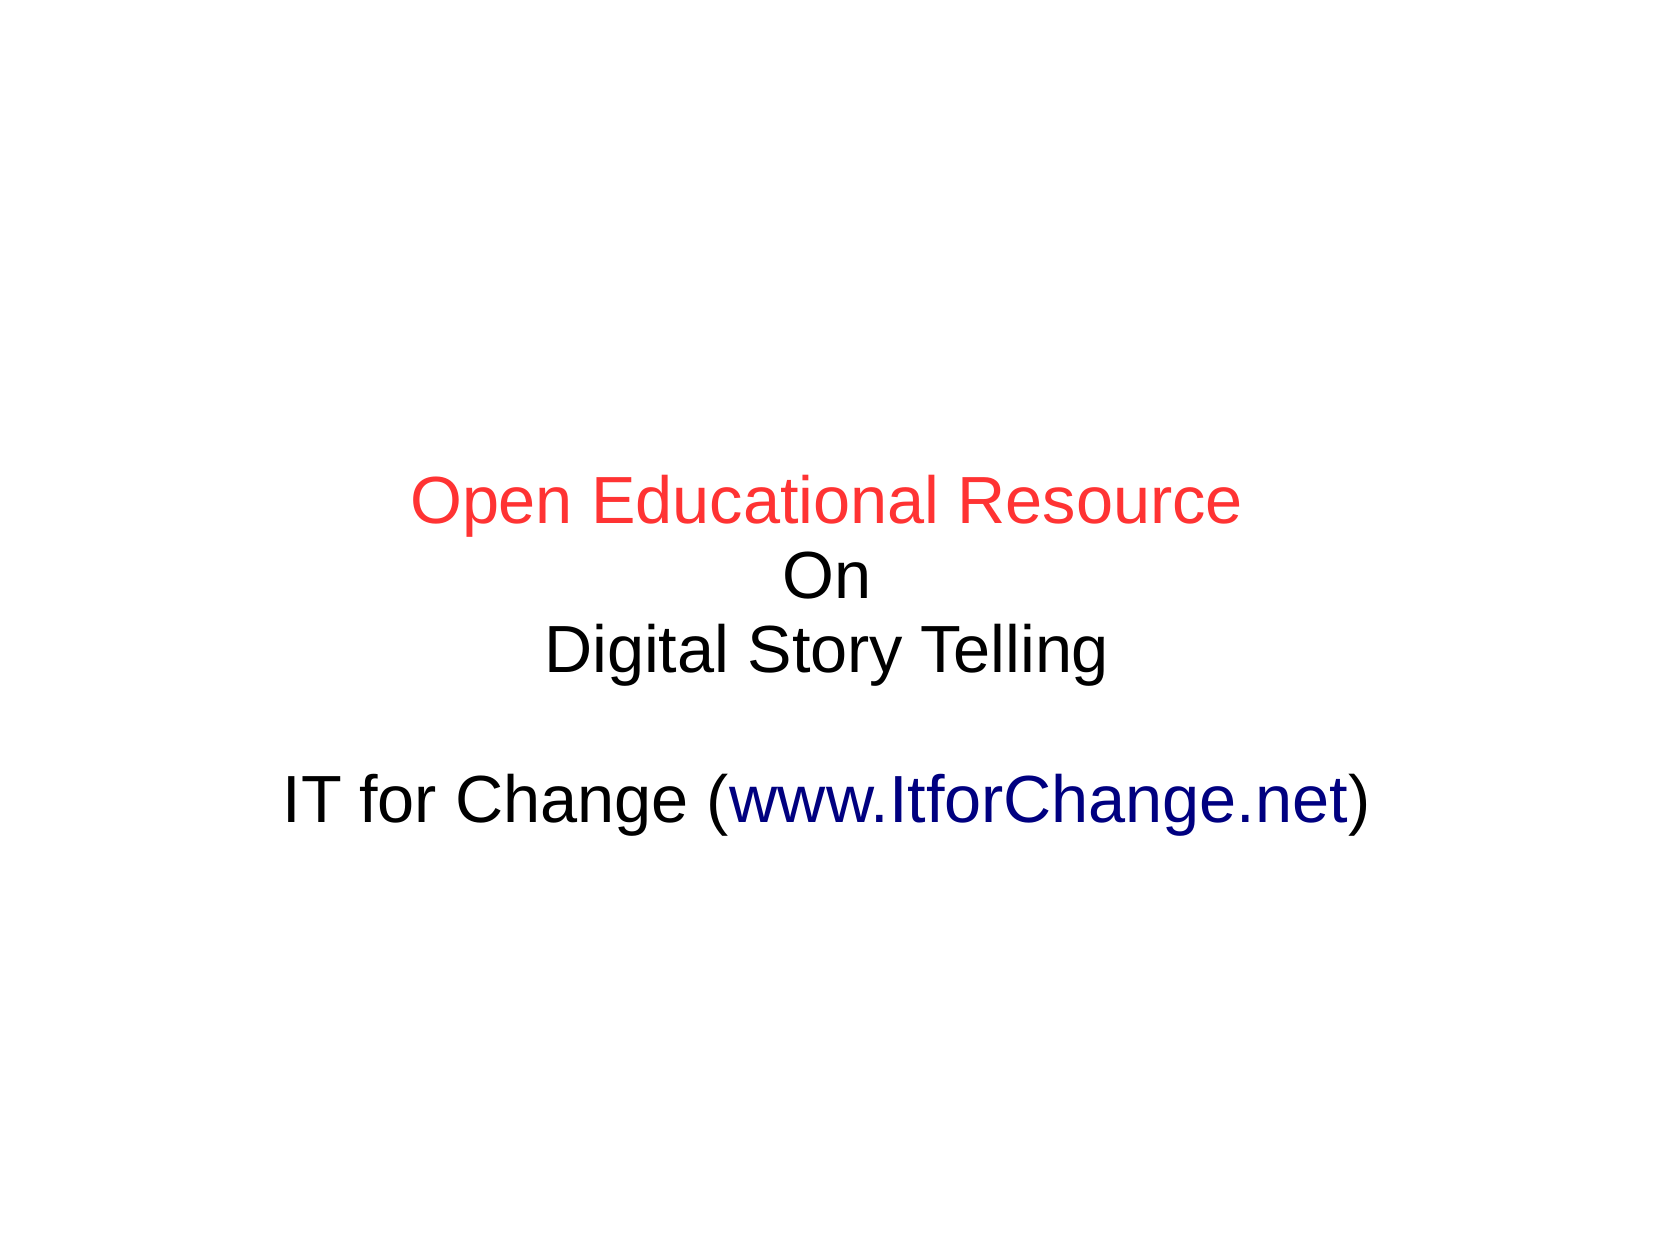

# Open Educational Resource
On
Digital Story Telling
IT for Change (www.ItforChange.net)